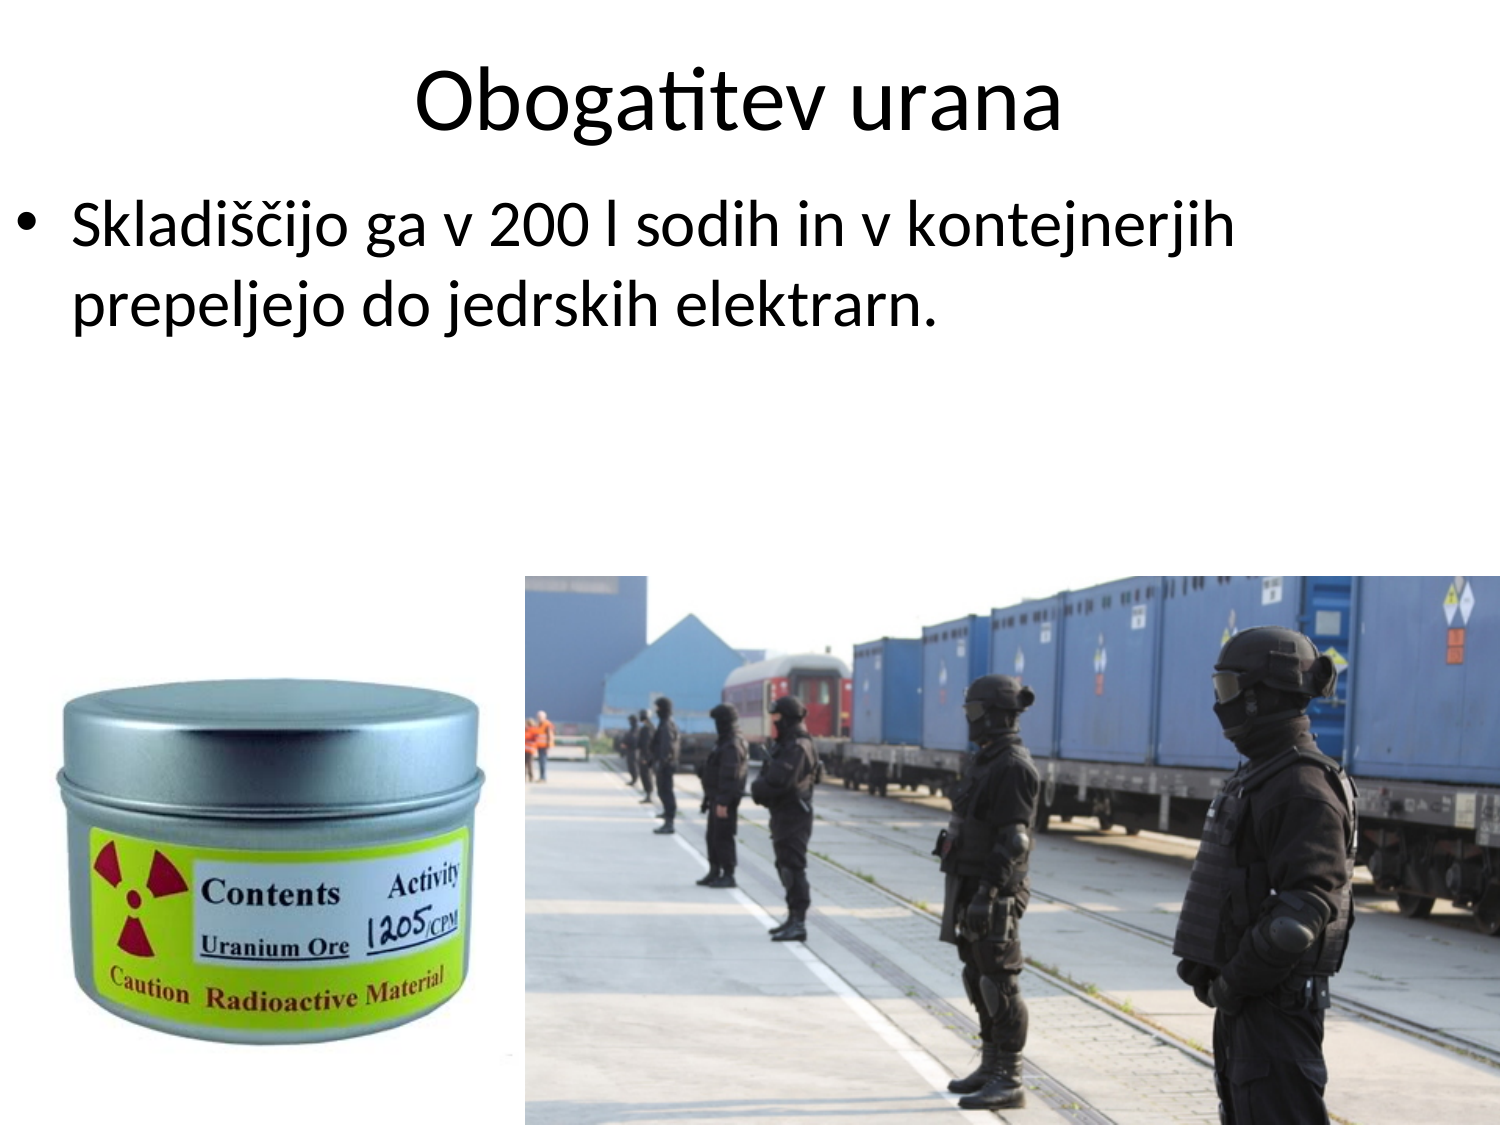

Obogatitev urana
Skladiščijo ga v 200 l sodih in v kontejnerjih prepeljejo do jedrskih elektrarn.